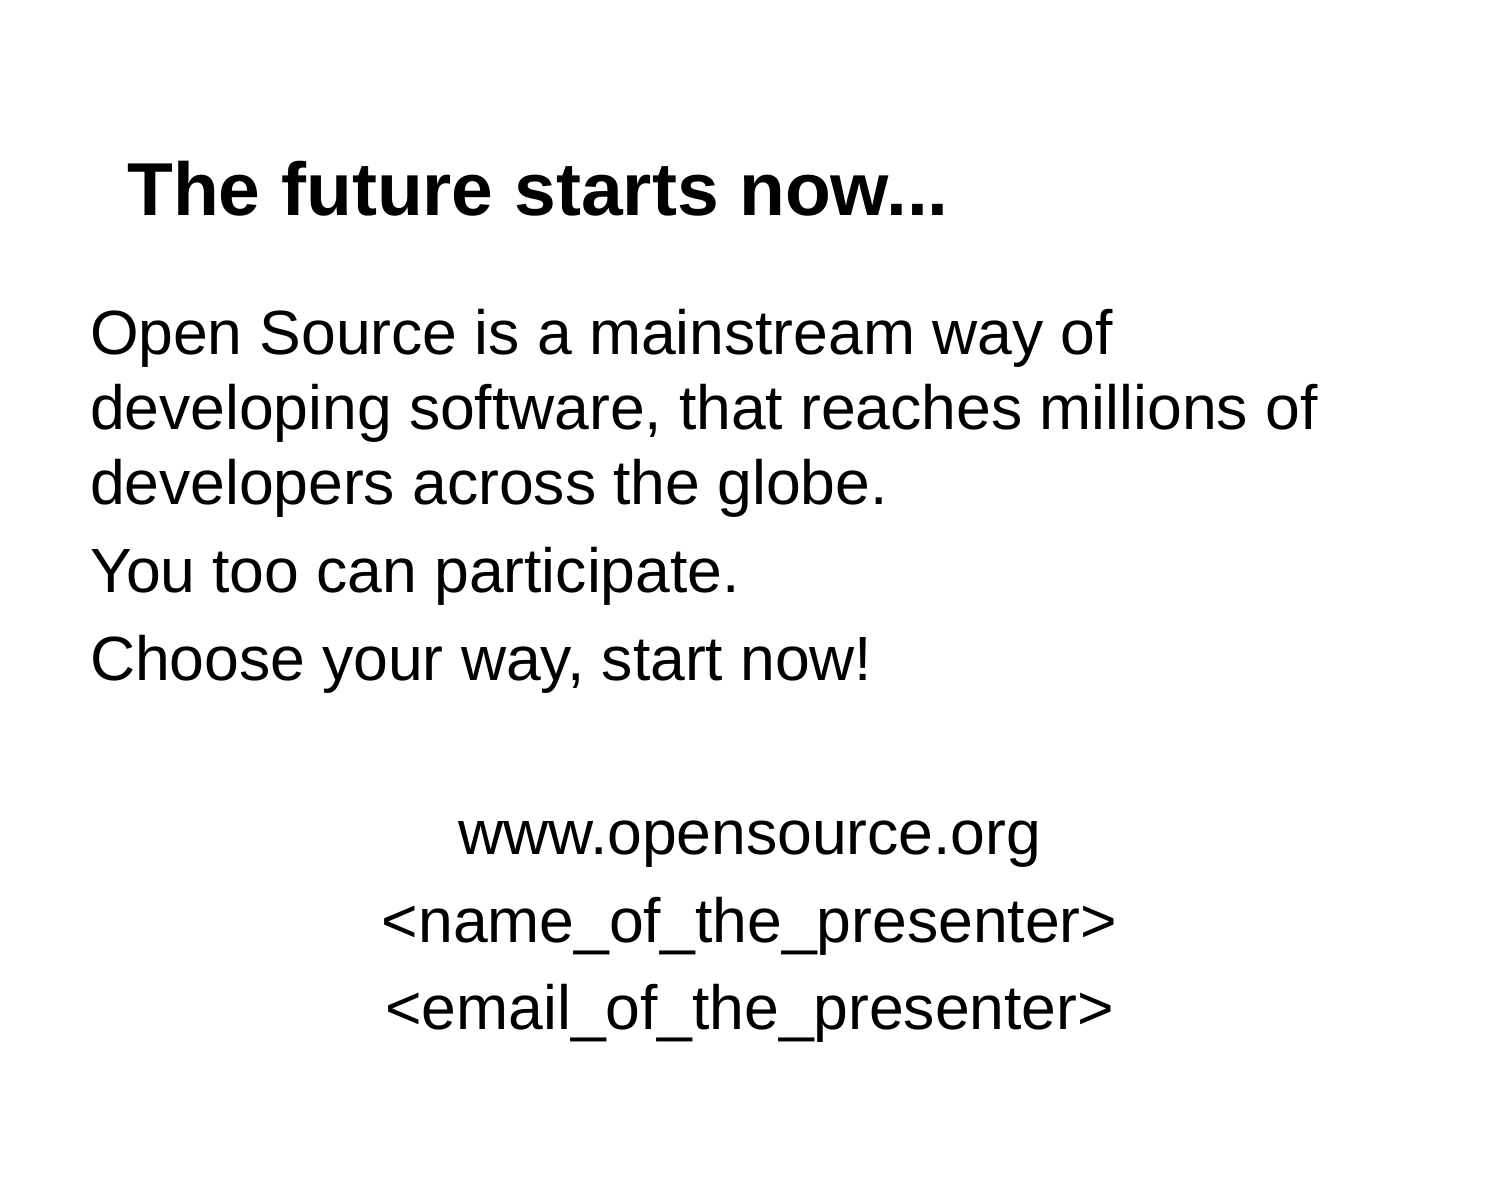

# The future starts now...
Open Source is a mainstream way of developing software, that reaches millions of developers across the globe.
You too can participate.
Choose your way, start now!
www.opensource.org
<name_of_the_presenter>
<email_of_the_presenter>